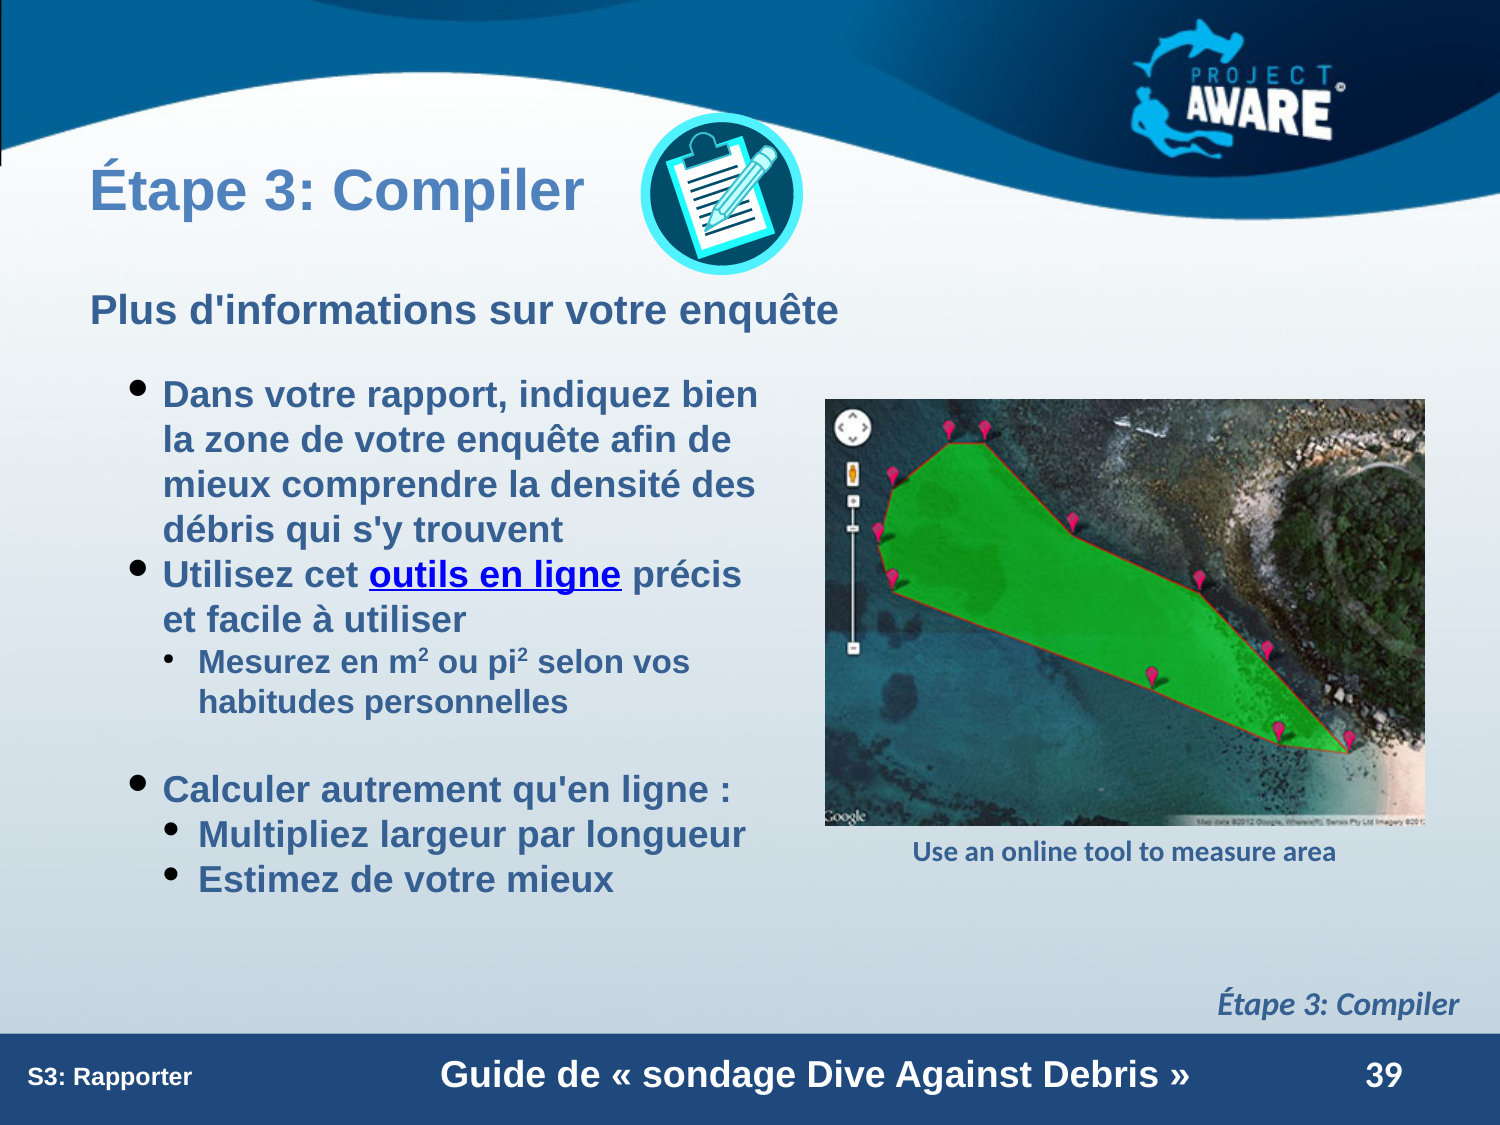

Étape 3: Compiler
Plus d'informations sur votre enquête
Dans votre rapport, indiquez bien la zone de votre enquête afin de mieux comprendre la densité des débris qui s'y trouvent
Utilisez cet outils en ligne précis et facile à utiliser
Mesurez en m2 ou pi2 selon vos habitudes personnelles
Calculer autrement qu'en ligne :
Multipliez largeur par longueur
Estimez de votre mieux
Use an online tool to measure area
Étape 3: Compiler
Guide de « sondage Dive Against Debris »
S3: Rapporter